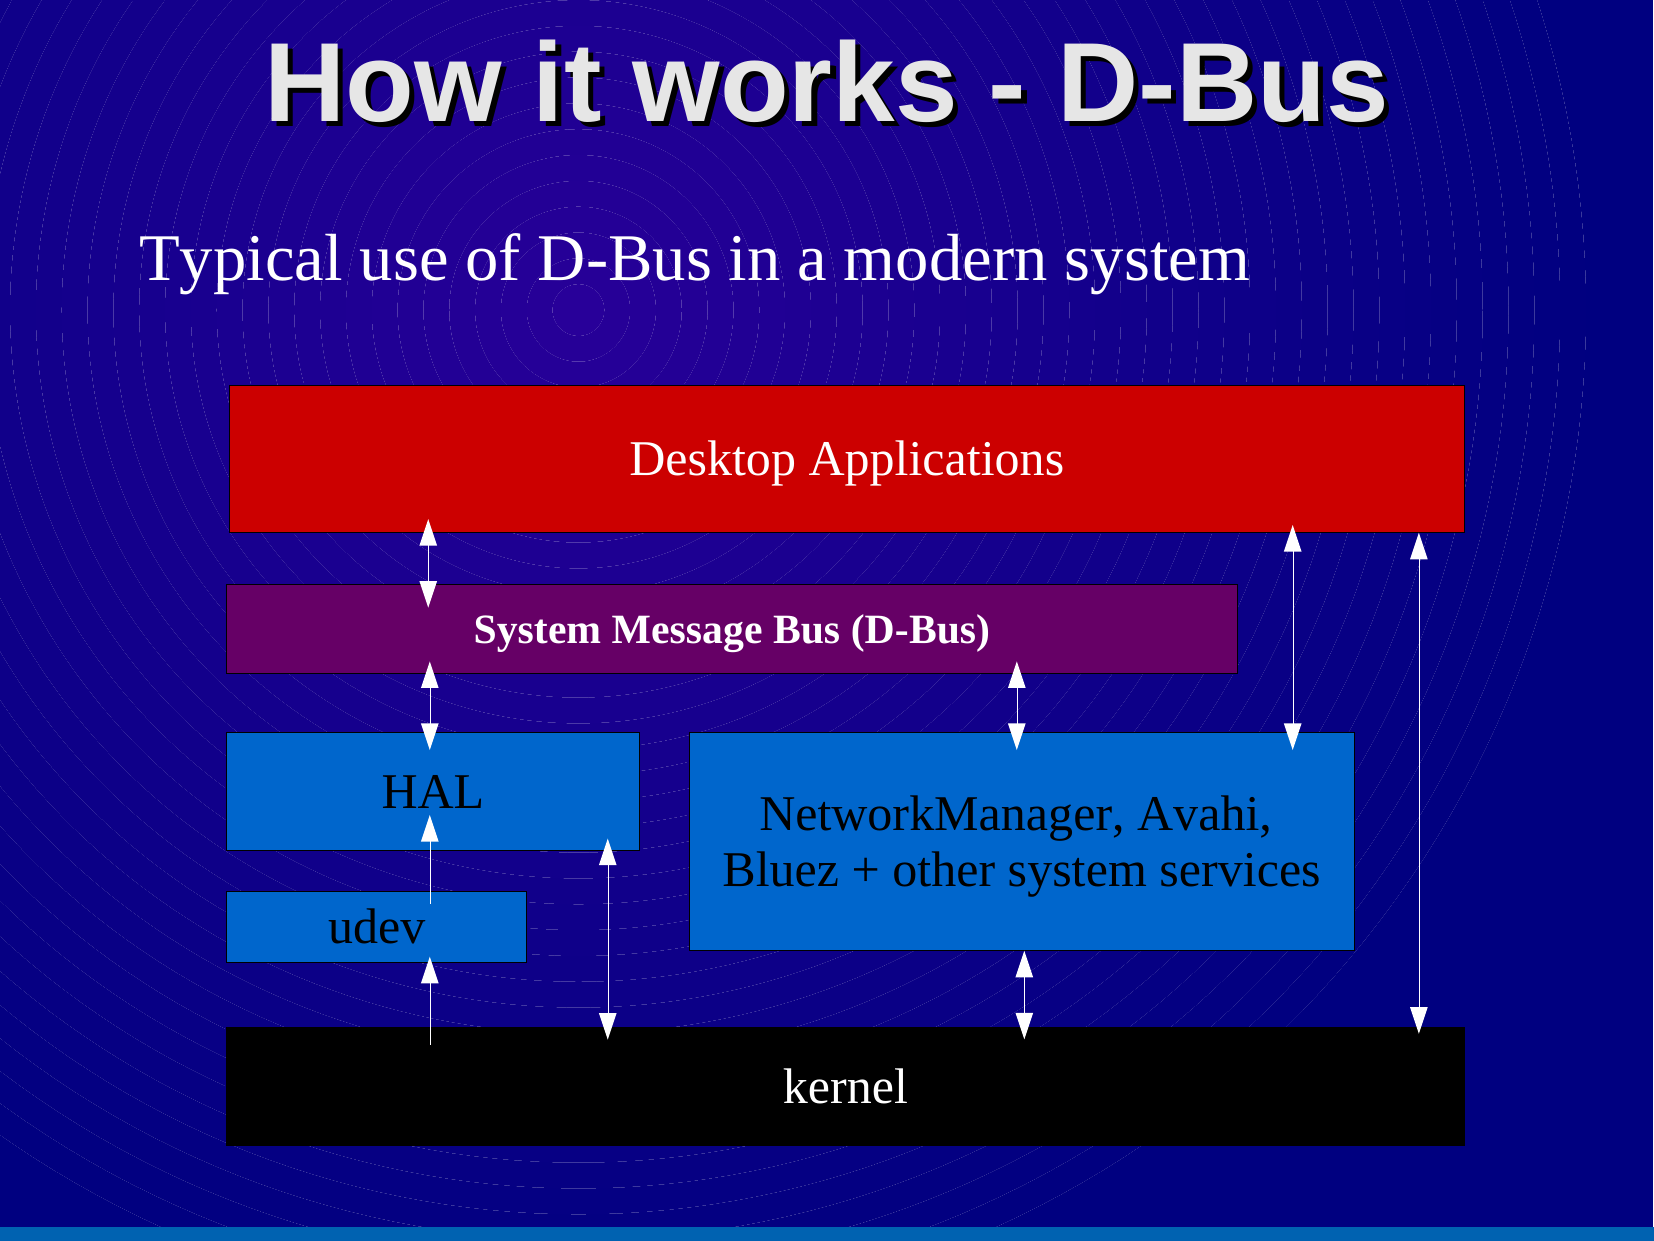

# How it works - D-Bus
Typical use of D-Bus in a modern system
Desktop Applications
System Message Bus (D-Bus)
HAL
NetworkManager, Avahi,
Bluez + other system services
udev
kernel